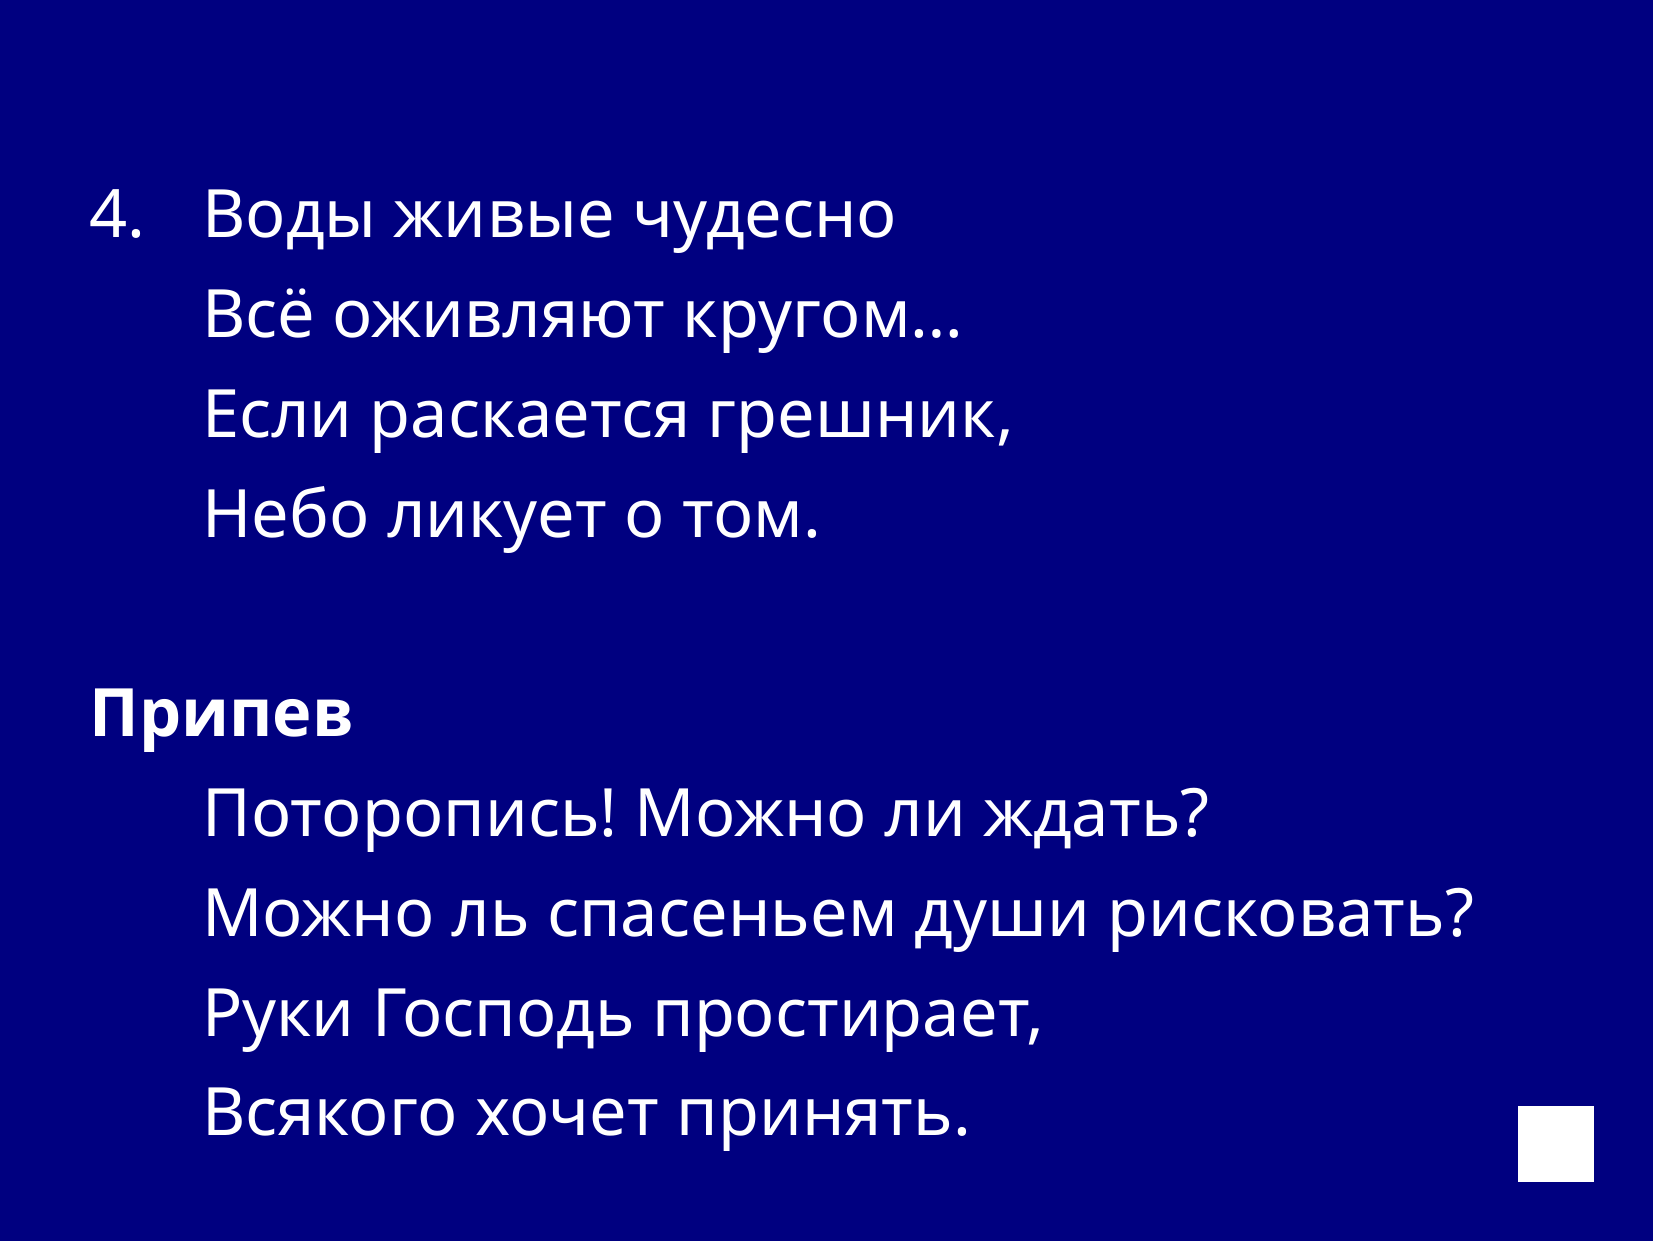

4.	Воды живые чудесно
	Всё оживляют кругом…
	Если раскается грешник,
	Небо ликует о том.
Припев
	Поторопись! Можно ли ждать?
	Можно ль спасеньем души рисковать?
	Руки Господь простирает,
	Всякого хочет принять.